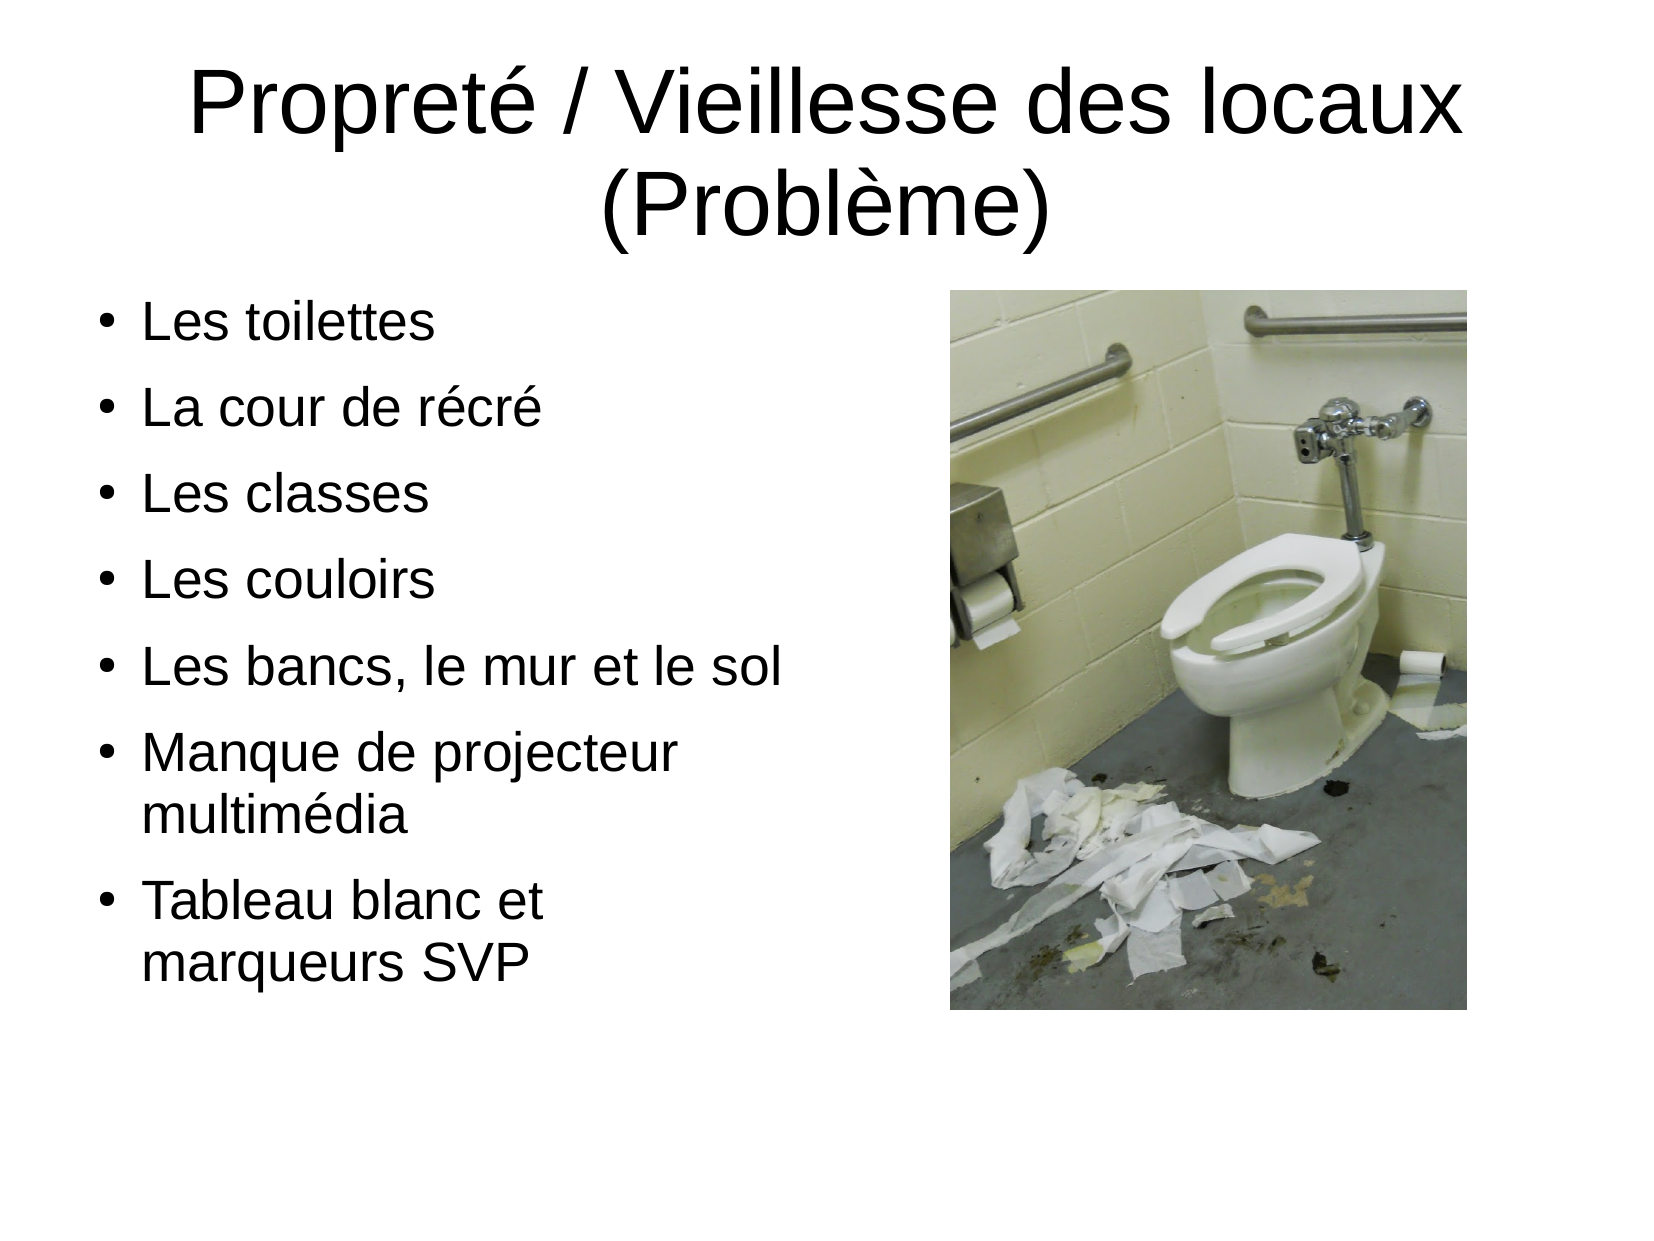

# Propreté / Vieillesse des locaux (Problème)
Les toilettes
La cour de récré
Les classes
Les couloirs
Les bancs, le mur et le sol
Manque de projecteur multimédia
Tableau blanc et marqueurs SVP